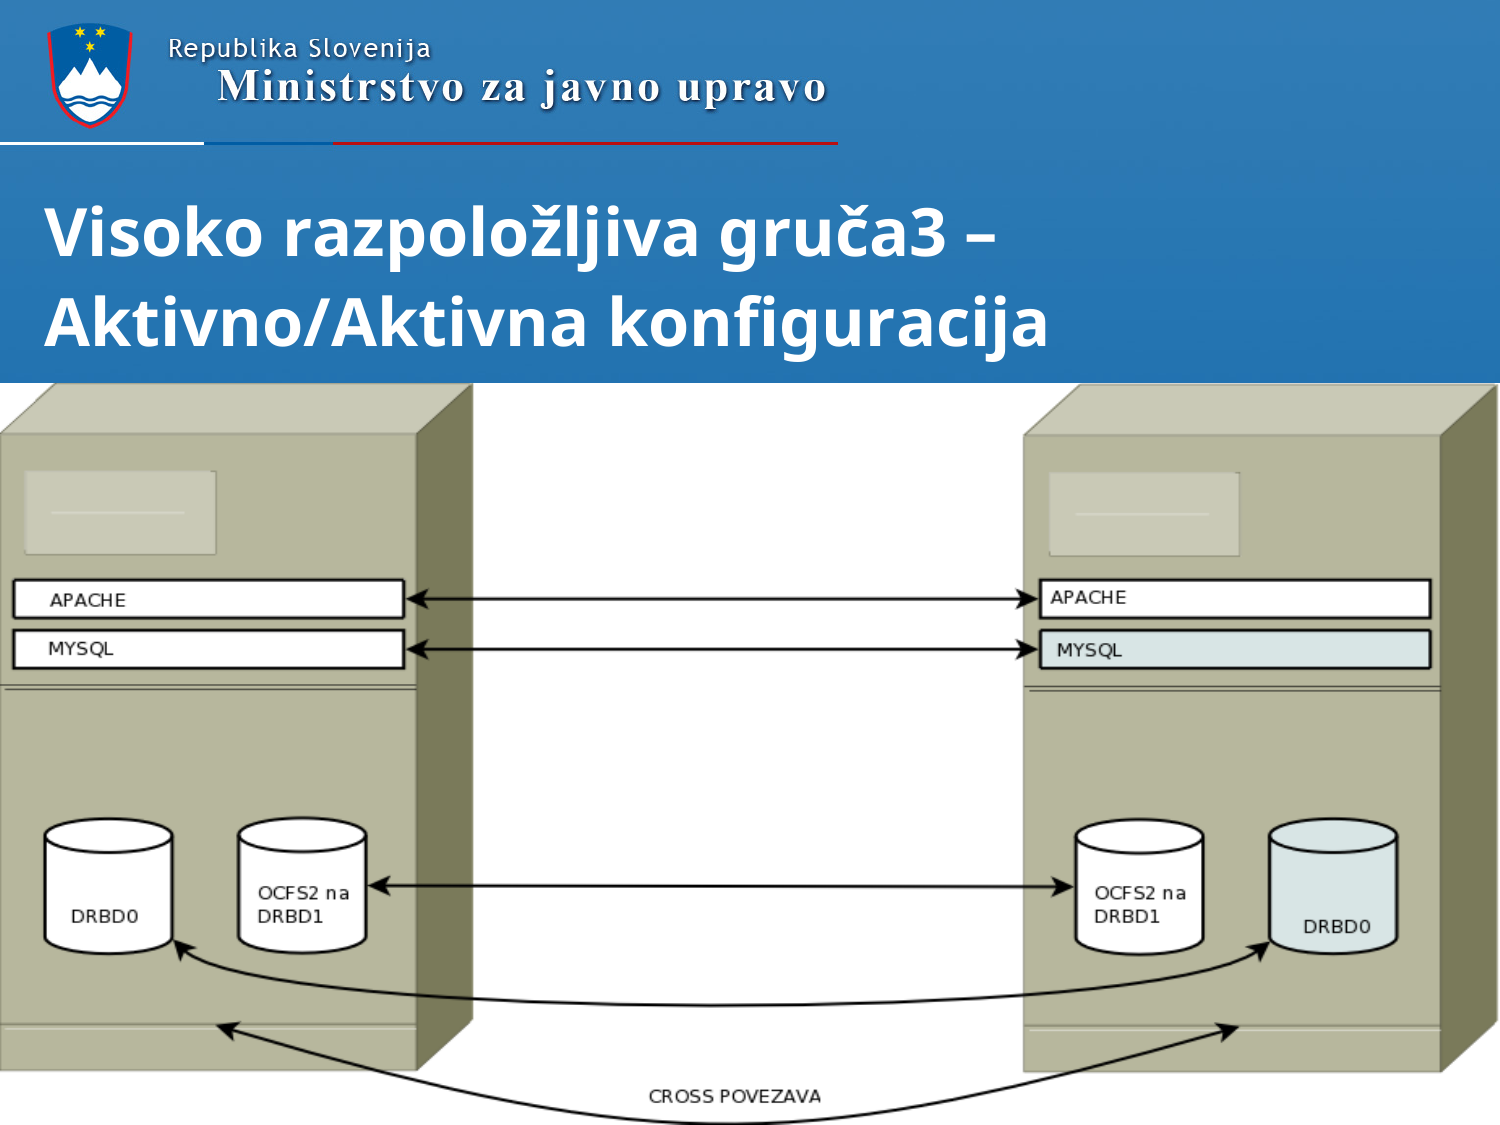

# Visoko razpoložljiva gruča3 – Aktivno/Aktivna konfiguracija
18